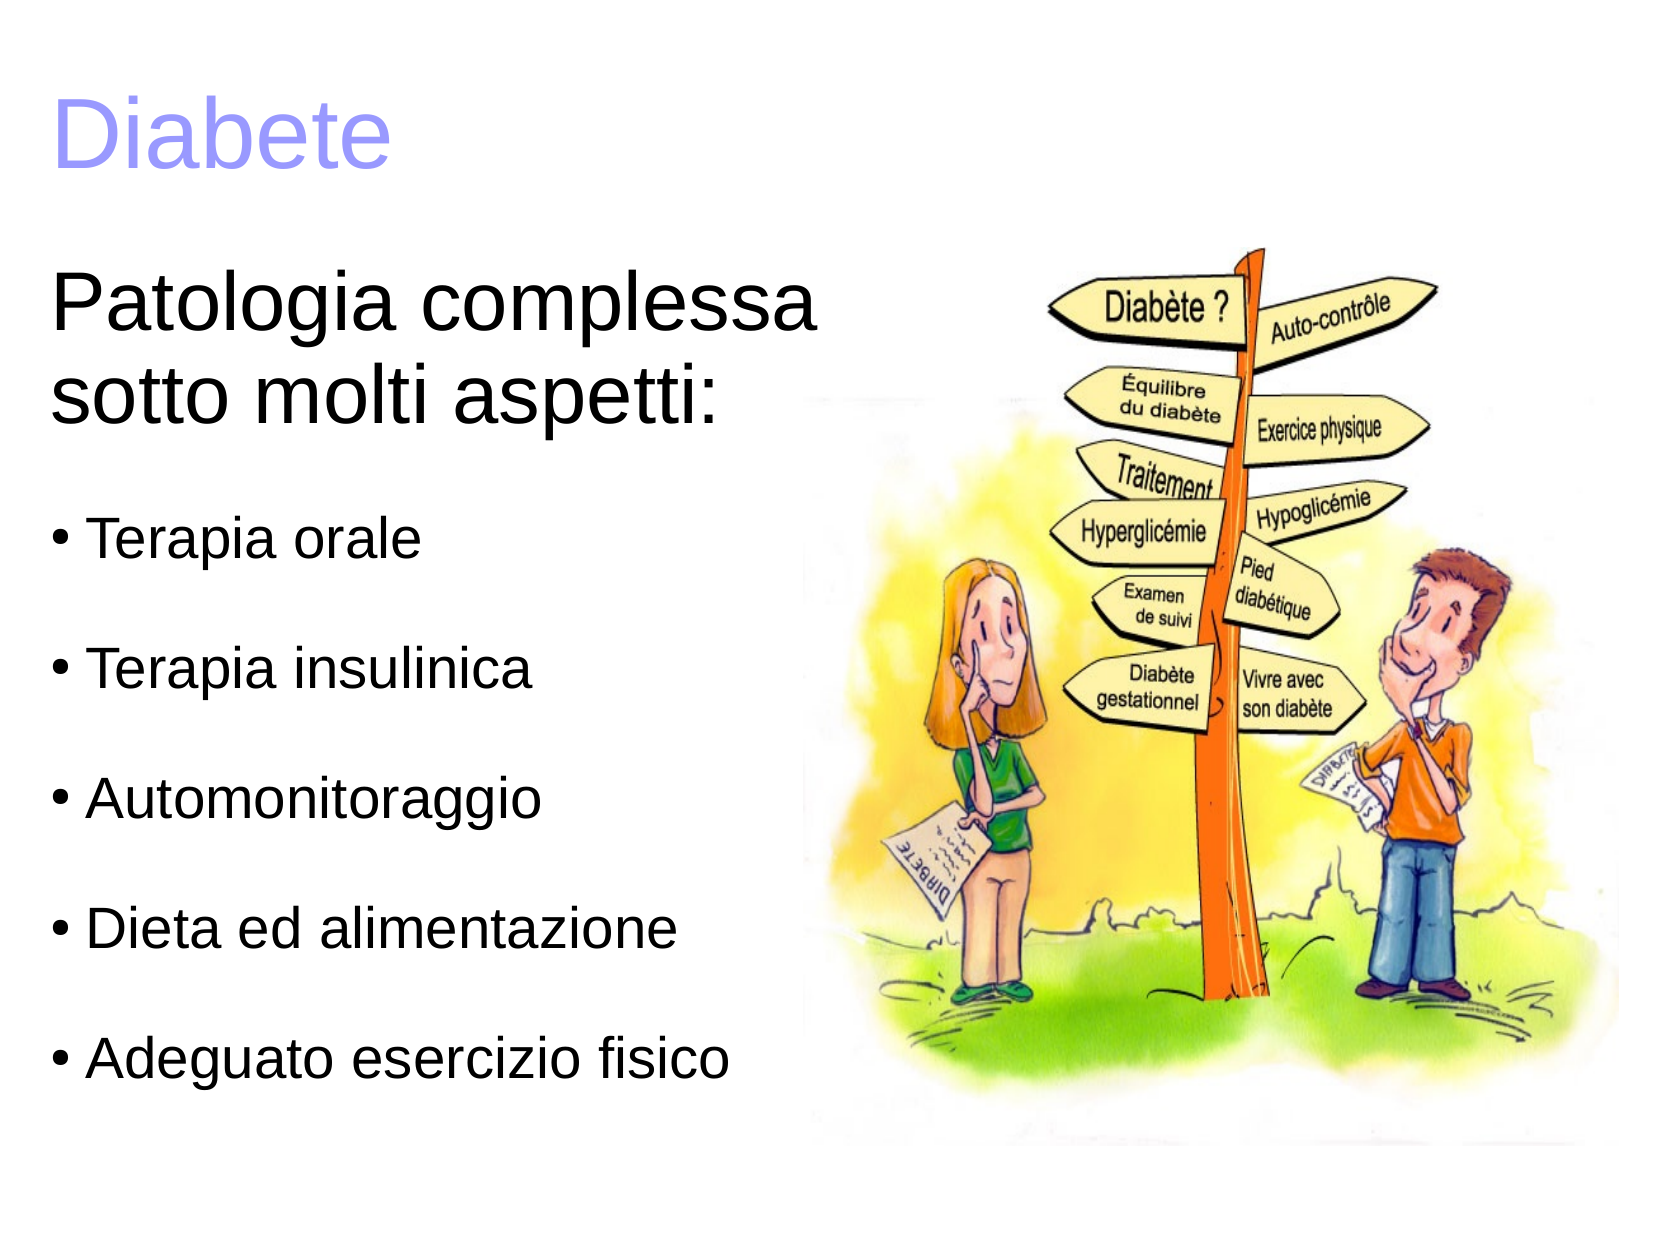

Diabete
Patologia complessa sotto molti aspetti:
Terapia orale
Terapia insulinica
Automonitoraggio
Dieta ed alimentazione
Adeguato esercizio fisico